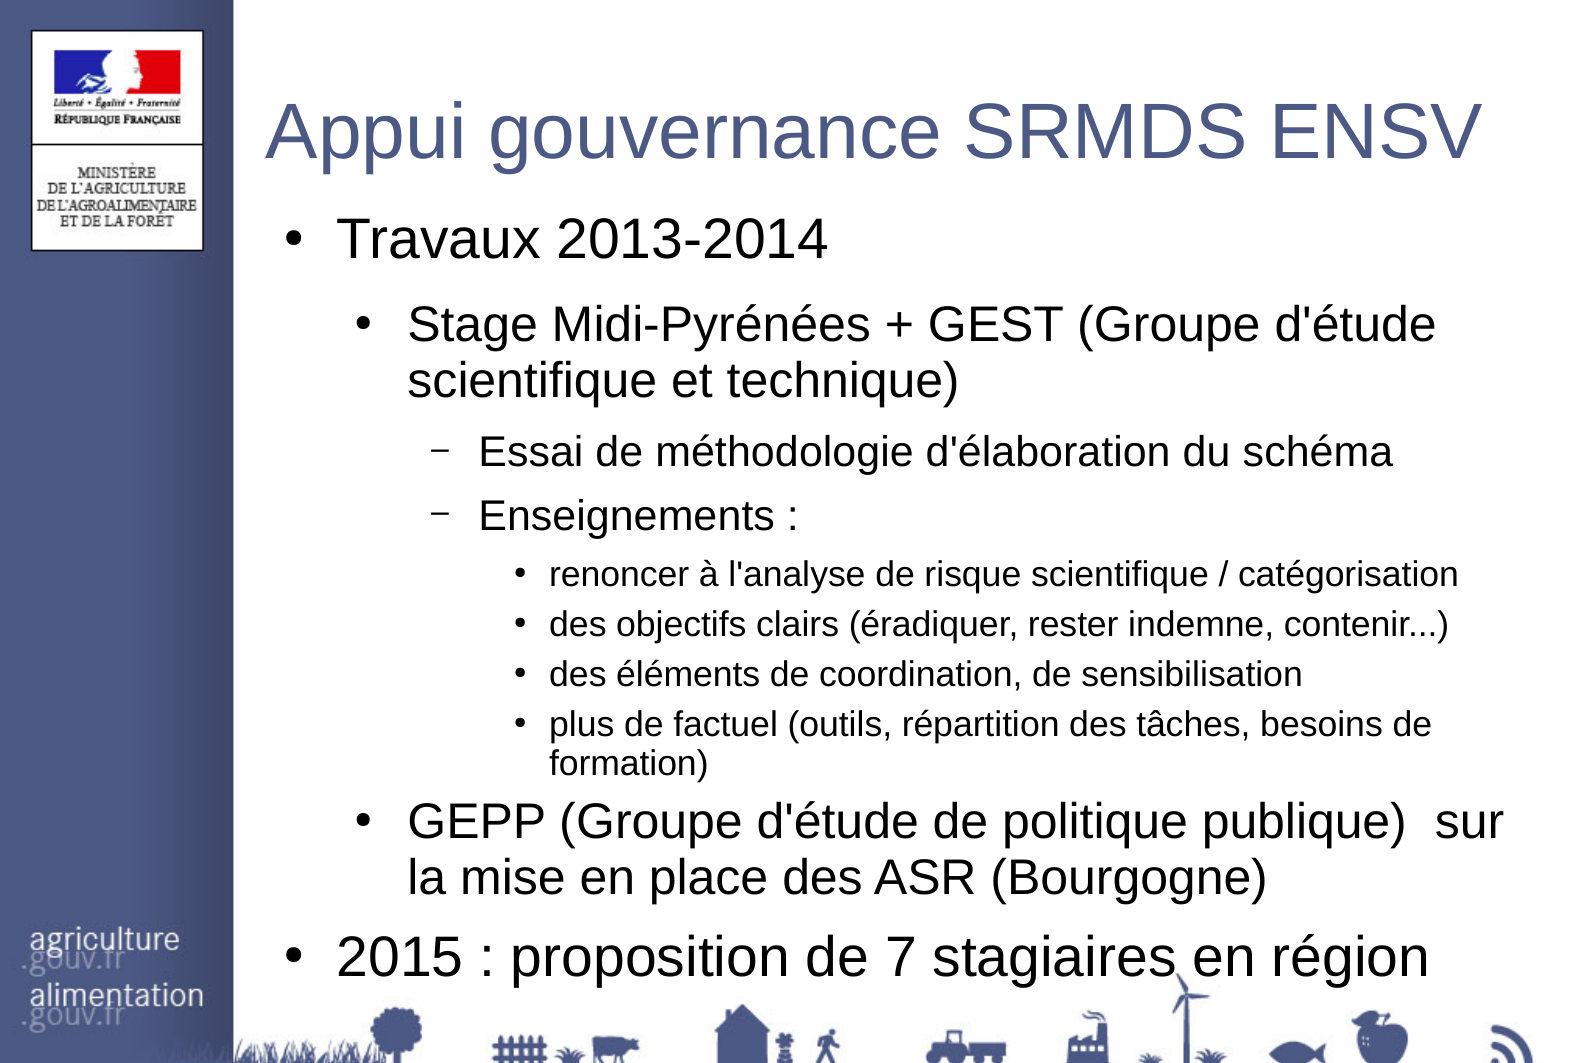

# Appui gouvernance SRMDS ENSV
Travaux 2013-2014
Stage Midi-Pyrénées + GEST (Groupe d'étude scientifique et technique)
Essai de méthodologie d'élaboration du schéma
Enseignements :
renoncer à l'analyse de risque scientifique / catégorisation
des objectifs clairs (éradiquer, rester indemne, contenir...)
des éléments de coordination, de sensibilisation
plus de factuel (outils, répartition des tâches, besoins de formation)
GEPP (Groupe d'étude de politique publique) sur la mise en place des ASR (Bourgogne)
2015 : proposition de 7 stagiaires en région